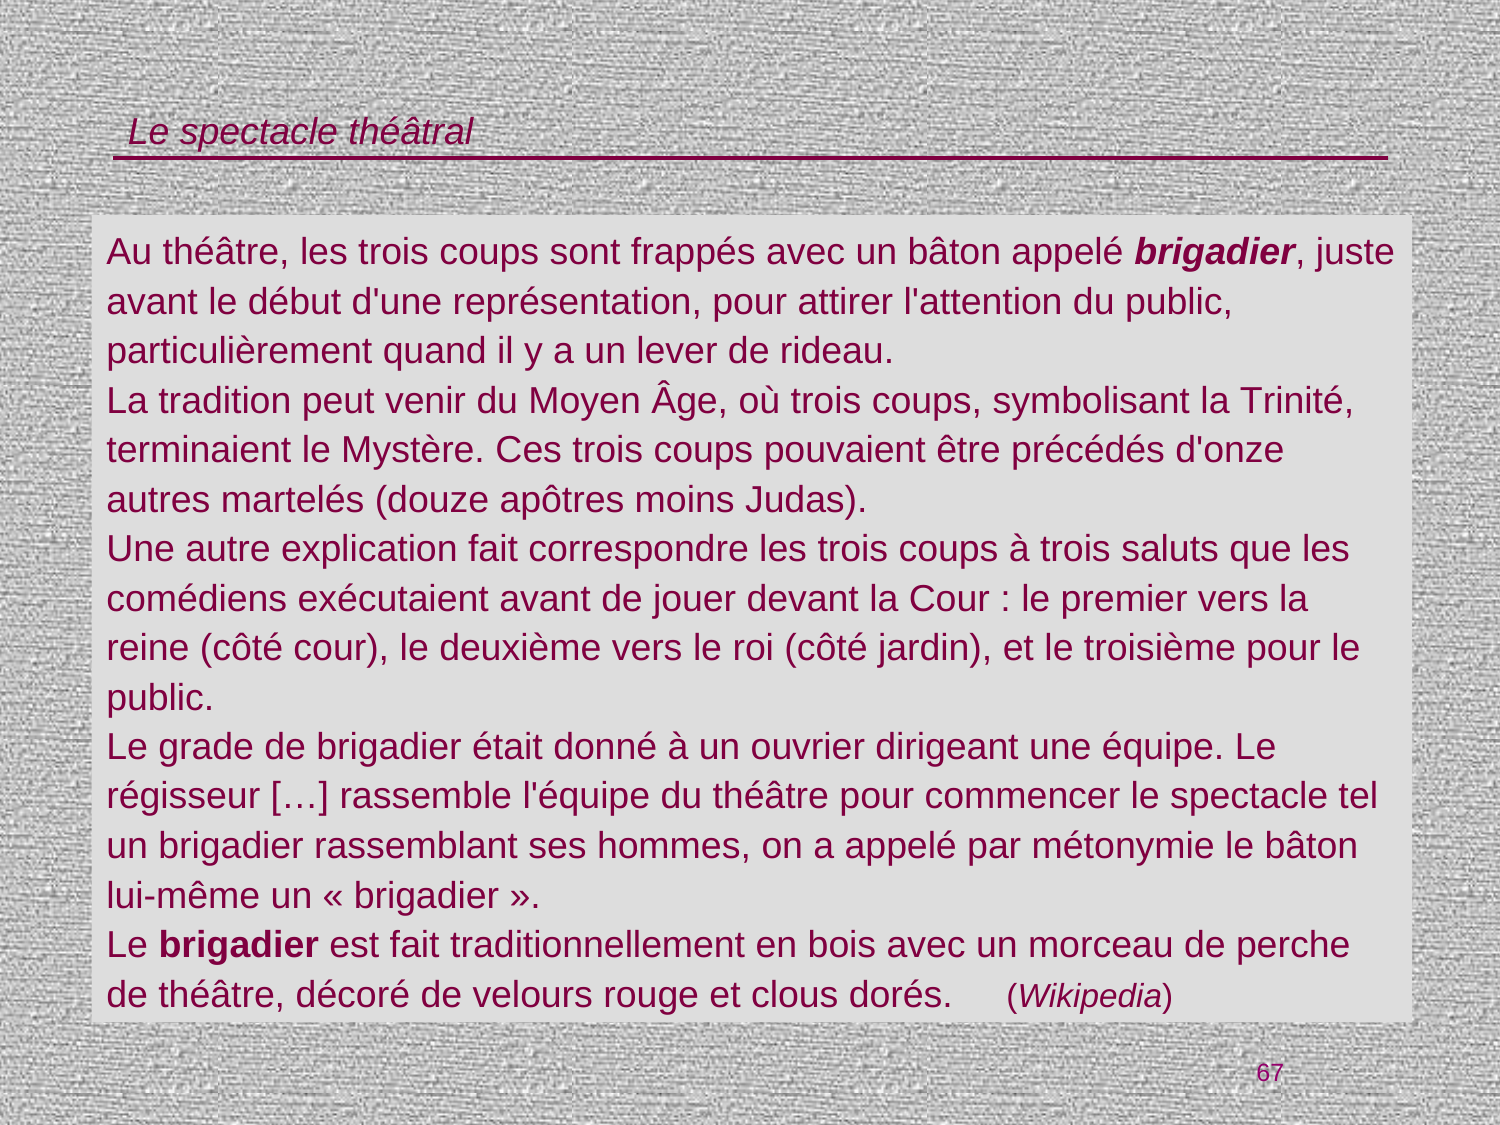

Au théâtre, les trois coups sont frappés avec un bâton appelé brigadier, juste avant le début d'une représentation, pour attirer l'attention du public, particulièrement quand il y a un lever de rideau.
La tradition peut venir du Moyen Âge, où trois coups, symbolisant la Trinité, terminaient le Mystère. Ces trois coups pouvaient être précédés d'onze autres martelés (douze apôtres moins Judas).
Une autre explication fait correspondre les trois coups à trois saluts que les comédiens exécutaient avant de jouer devant la Cour : le premier vers la reine (côté cour), le deuxième vers le roi (côté jardin), et le troisième pour le public.
Le grade de brigadier était donné à un ouvrier dirigeant une équipe. Le régisseur […] rassemble l'équipe du théâtre pour commencer le spectacle tel un brigadier rassemblant ses hommes, on a appelé par métonymie le bâton lui-même un « brigadier ».
Le brigadier est fait traditionnellement en bois avec un morceau de perche de théâtre, décoré de velours rouge et clous dorés.	(Wikipedia)
67